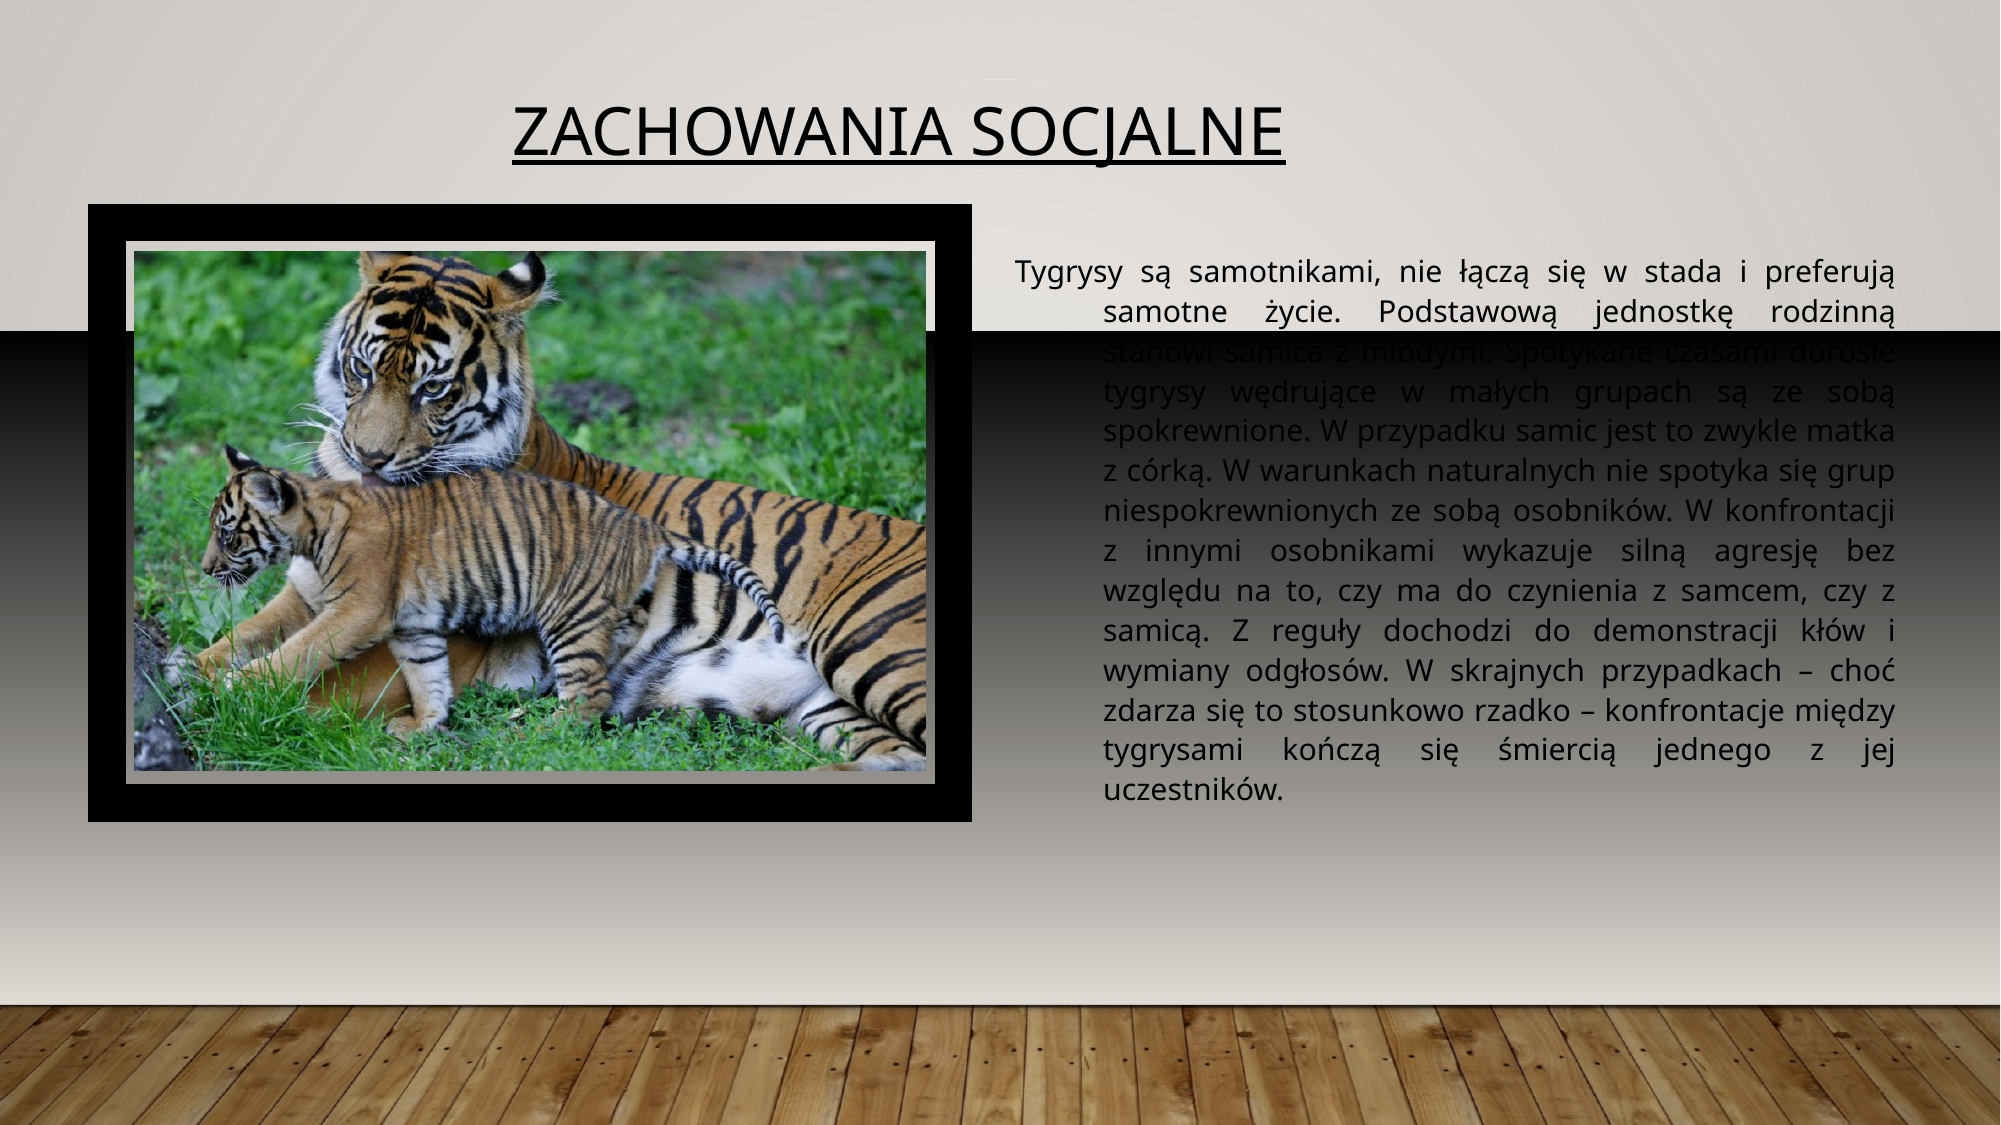

# Zachowania socjalne
Tygrysy są samotnikami, nie łączą się w stada i preferują samotne życie. Podstawową jednostkę rodzinną stanowi samica z młodymi. Spotykane czasami dorosłe tygrysy wędrujące w małych grupach są ze sobą spokrewnione. W przypadku samic jest to zwykle matka z córką. W warunkach naturalnych nie spotyka się grup niespokrewnionych ze sobą osobników. W konfrontacji z innymi osobnikami wykazuje silną agresję bez względu na to, czy ma do czynienia z samcem, czy z samicą. Z reguły dochodzi do demonstracji kłów i wymiany odgłosów. W skrajnych przypadkach – choć zdarza się to stosunkowo rzadko – konfrontacje między tygrysami kończą się śmiercią jednego z jej uczestników.